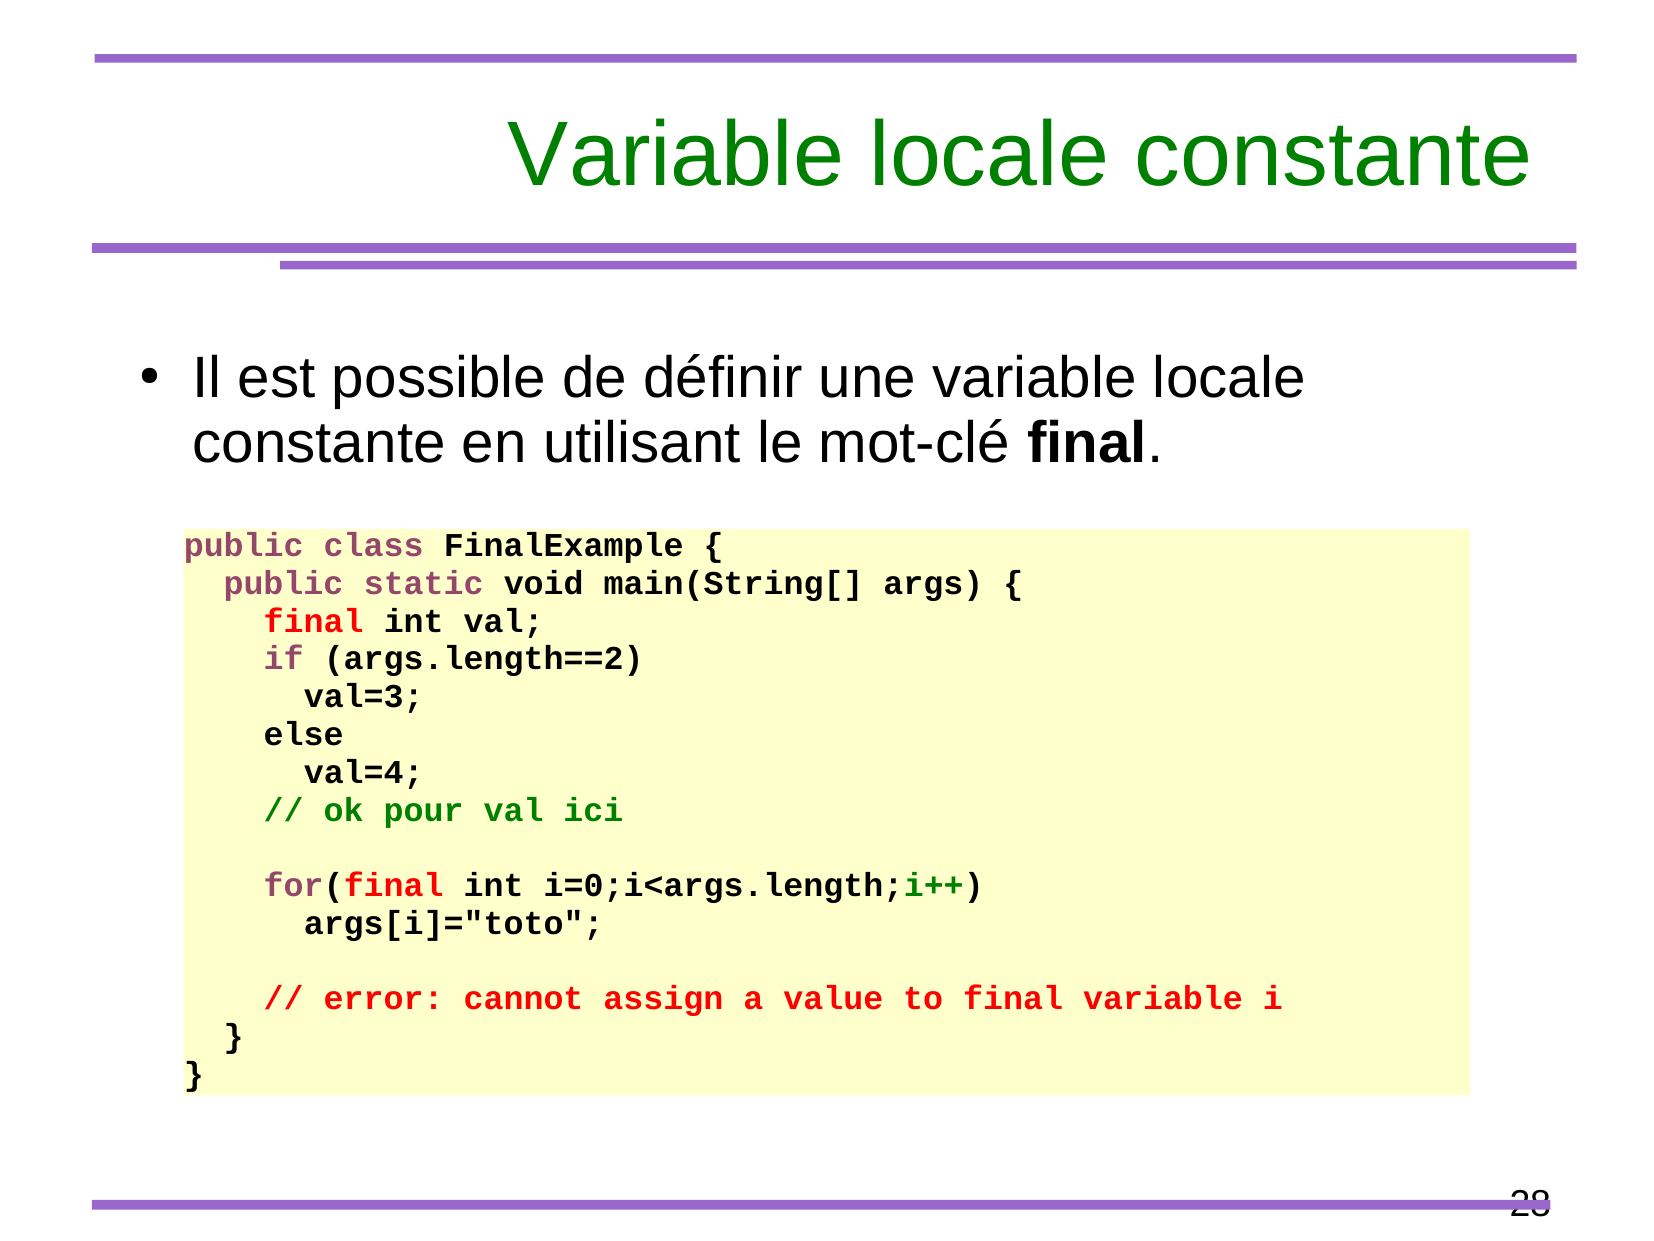

# Variable locale constante
Il est possible de définir une variable locale constante en utilisant le mot-clé final.
public class FinalExample {
 public static void main(String[] args) {
 final int val;
 if (args.length==2)
 val=3;
 else
 val=4;
 // ok pour val ici
 for(final int i=0;i<args.length;i++)
 args[i]="toto";
 // error: cannot assign a value to final variable i
 }
}